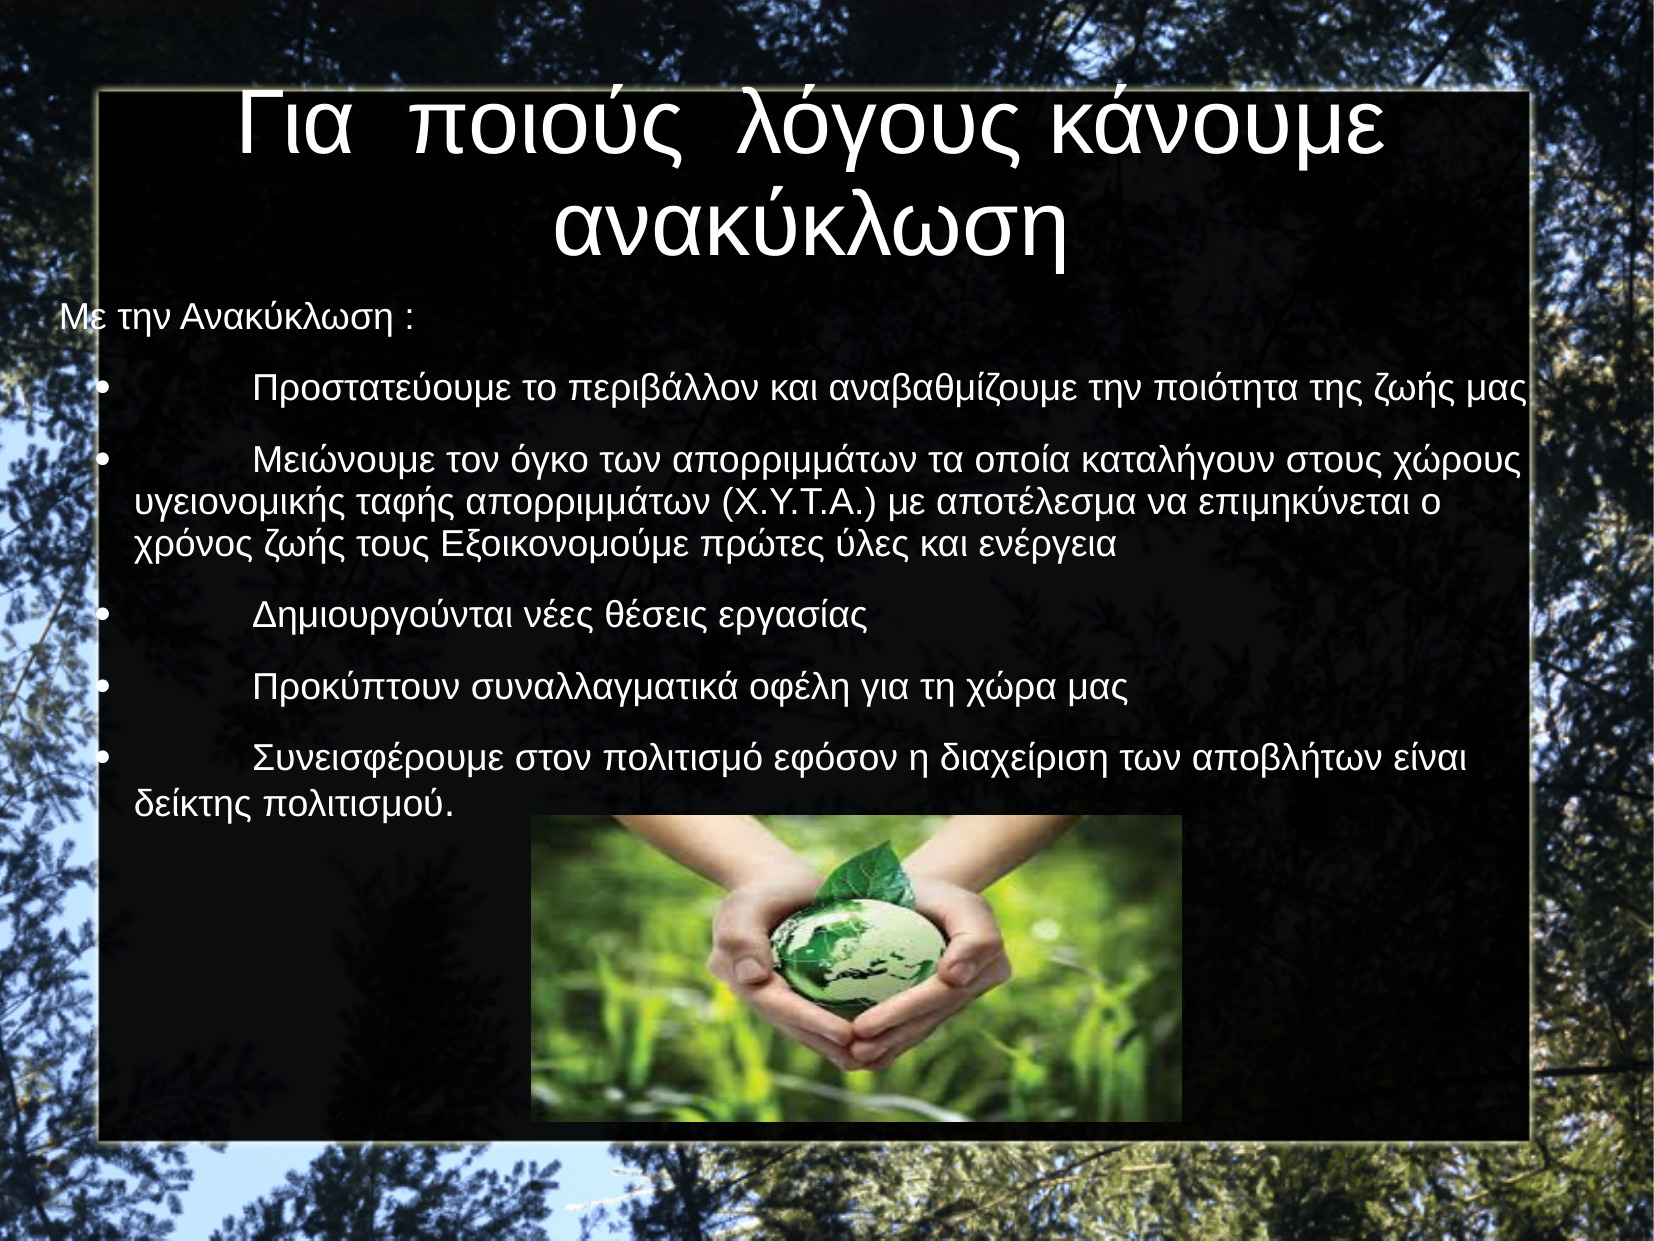

# Για ποιούς λόγους κάνουμε ανακύκλωση
Με την Ανακύκλωση :
·	Προστατεύουμε το περιβάλλον και αναβαθμίζουμε την ποιότητα της ζωής μας
·	Μειώνουμε τον όγκο των απορριμμάτων τα οποία καταλήγουν στους χώρους υγειονομικής ταφής απορριμμάτων (Χ.Υ.Τ.Α.) με αποτέλεσμα να επιμηκύνεται ο χρόνος ζωής τους Εξοικονομούμε πρώτες ύλες και ενέργεια
·	Δημιουργούνται νέες θέσεις εργασίας
·	Προκύπτουν συναλλαγματικά οφέλη για τη χώρα μας
·	Συνεισφέρουμε στον πολιτισμό εφόσον η διαχείριση των αποβλήτων είναι δείκτης πολιτισμού.